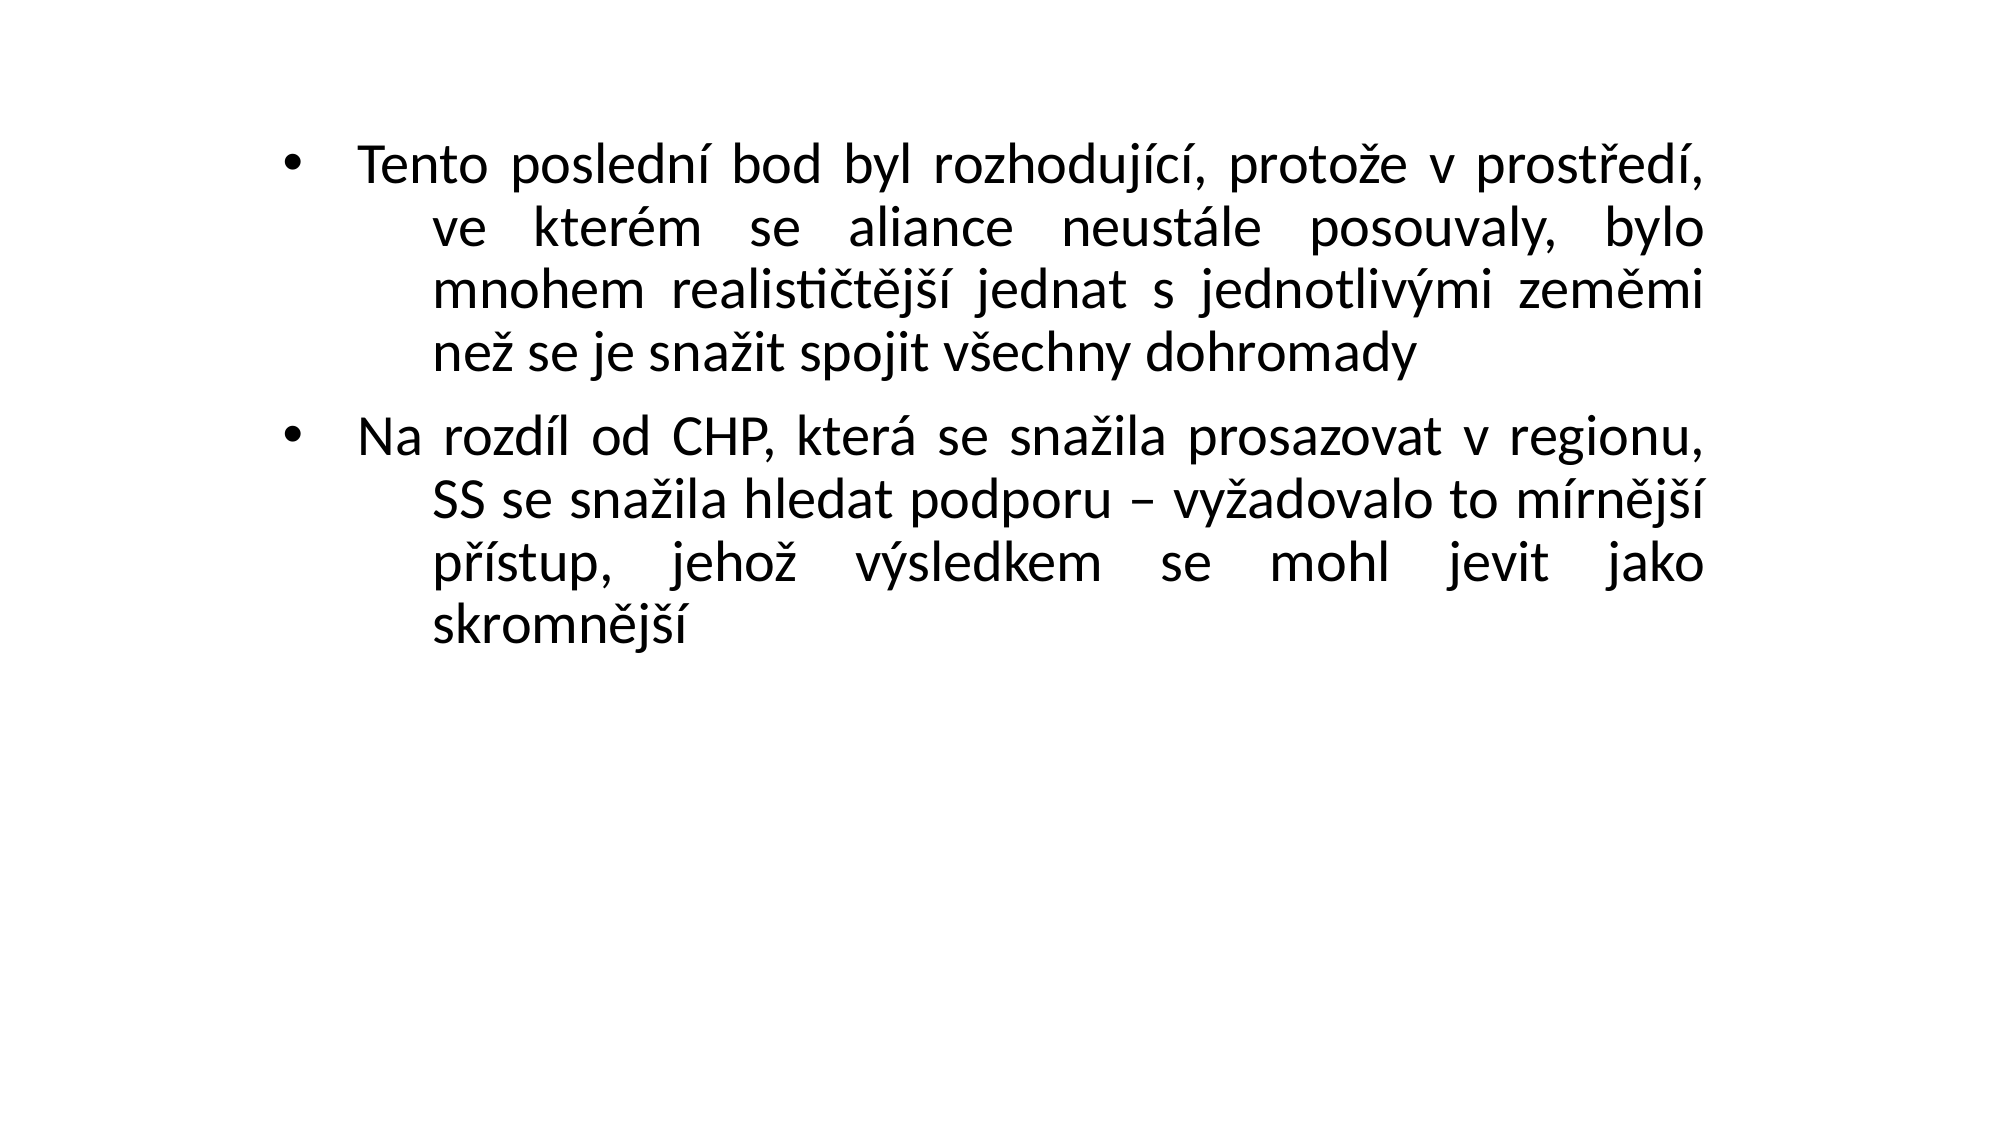

#
Tento poslední bod byl rozhodující, protože v prostředí, ve kterém se aliance neustále posouvaly, bylo mnohem realističtější jednat s jednotlivými zeměmi než se je snažit spojit všechny dohromady
Na rozdíl od CHP, která se snažila prosazovat v regionu, SS se snažila hledat podporu – vyžadovalo to mírnější přístup, jehož výsledkem se mohl jevit jako skromnější